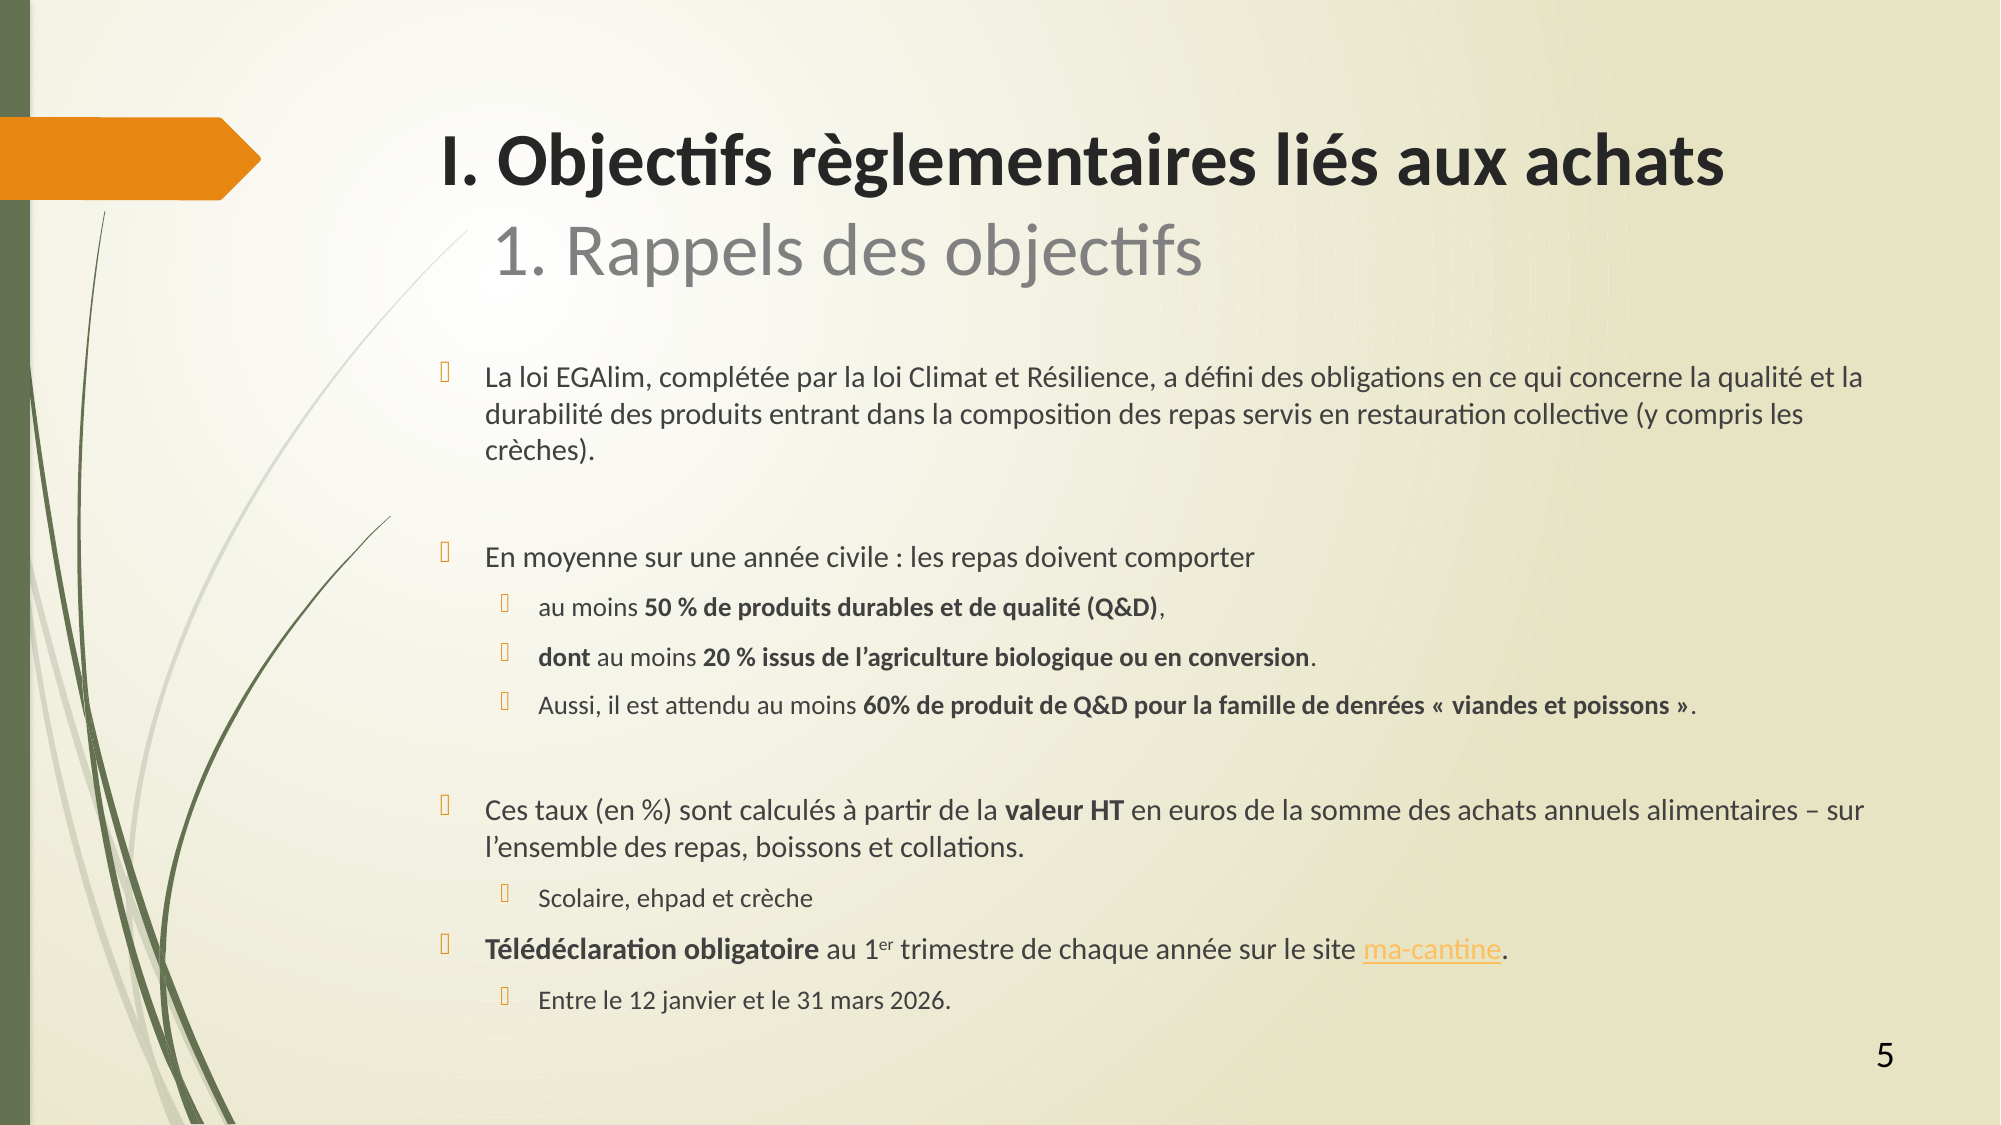

# I. Objectifs règlementaires liés aux achats 1. Rappels des objectifs
La loi EGAlim, complétée par la loi Climat et Résilience, a défini des obligations en ce qui concerne la qualité et la durabilité des produits entrant dans la composition des repas servis en restauration collective (y compris les crèches).
En moyenne sur une année civile : les repas doivent comporter
au moins 50 % de produits durables et de qualité (Q&D),
dont au moins 20 % issus de l’agriculture biologique ou en conversion.
Aussi, il est attendu au moins 60% de produit de Q&D pour la famille de denrées « viandes et poissons ».
Ces taux (en %) sont calculés à partir de la valeur HT en euros de la somme des achats annuels alimentaires – sur l’ensemble des repas, boissons et collations.
Scolaire, ehpad et crèche
Télédéclaration obligatoire au 1er trimestre de chaque année sur le site ma-cantine.
Entre le 12 janvier et le 31 mars 2026.